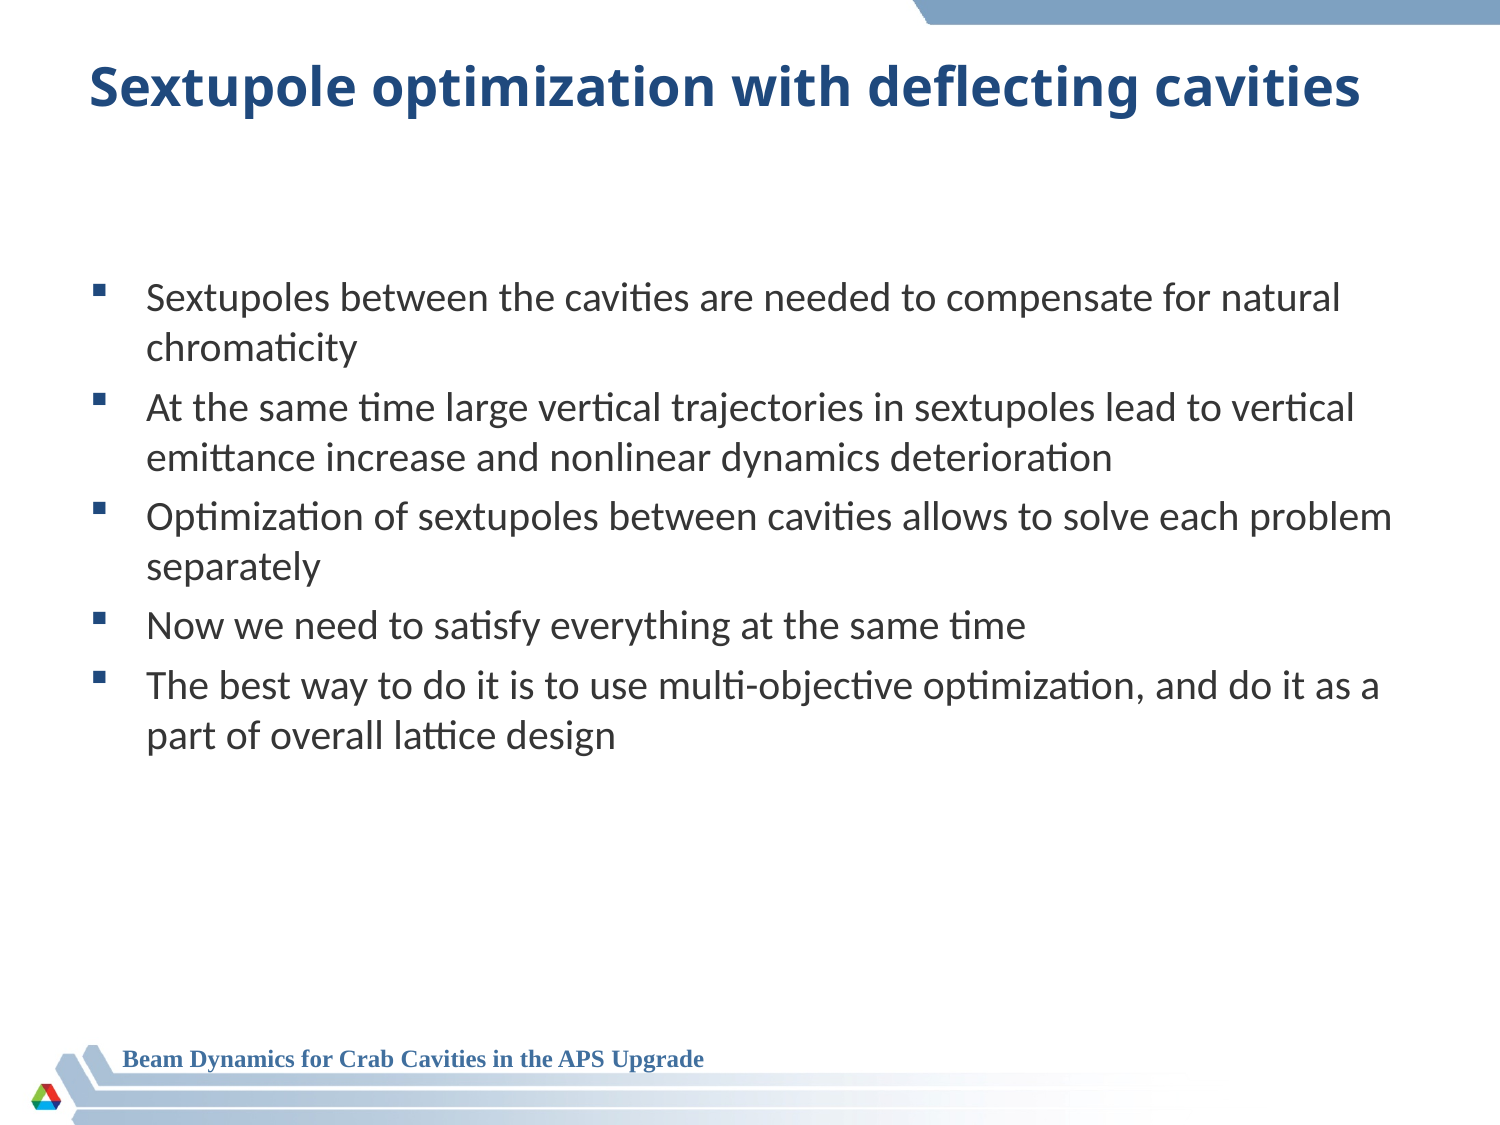

# Sextupole optimization with deflecting cavities
Sextupoles between the cavities are needed to compensate for natural chromaticity
At the same time large vertical trajectories in sextupoles lead to vertical emittance increase and nonlinear dynamics deterioration
Optimization of sextupoles between cavities allows to solve each problem separately
Now we need to satisfy everything at the same time
The best way to do it is to use multi-objective optimization, and do it as a part of overall lattice design